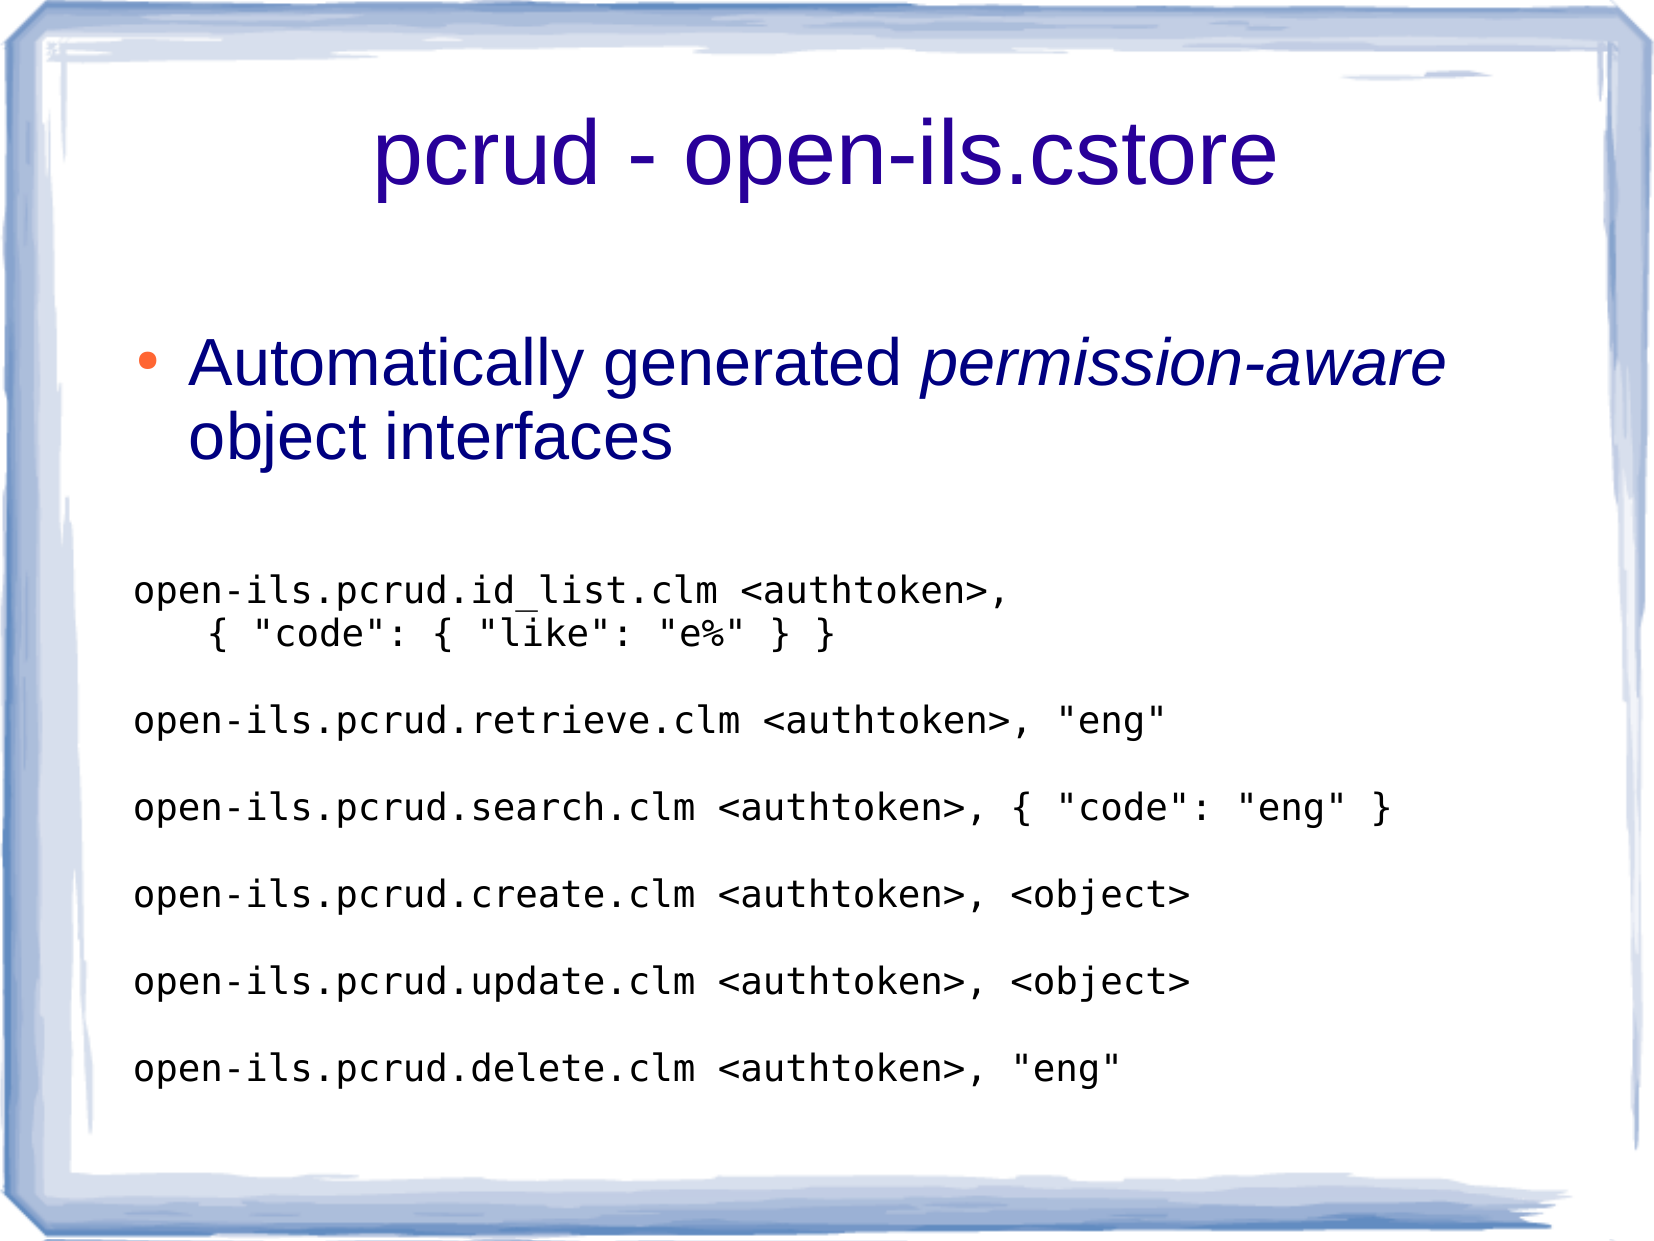

# pcrud - open-ils.cstore
Automatically generated permission-aware object interfaces
open-ils.pcrud.id_list.clm <authtoken>,
	{ "code": { "like": "e%" } }
open-ils.pcrud.retrieve.clm <authtoken>, "eng"
open-ils.pcrud.search.clm <authtoken>, { "code": "eng" }
open-ils.pcrud.create.clm <authtoken>, <object>
open-ils.pcrud.update.clm <authtoken>, <object>
open-ils.pcrud.delete.clm <authtoken>, "eng"